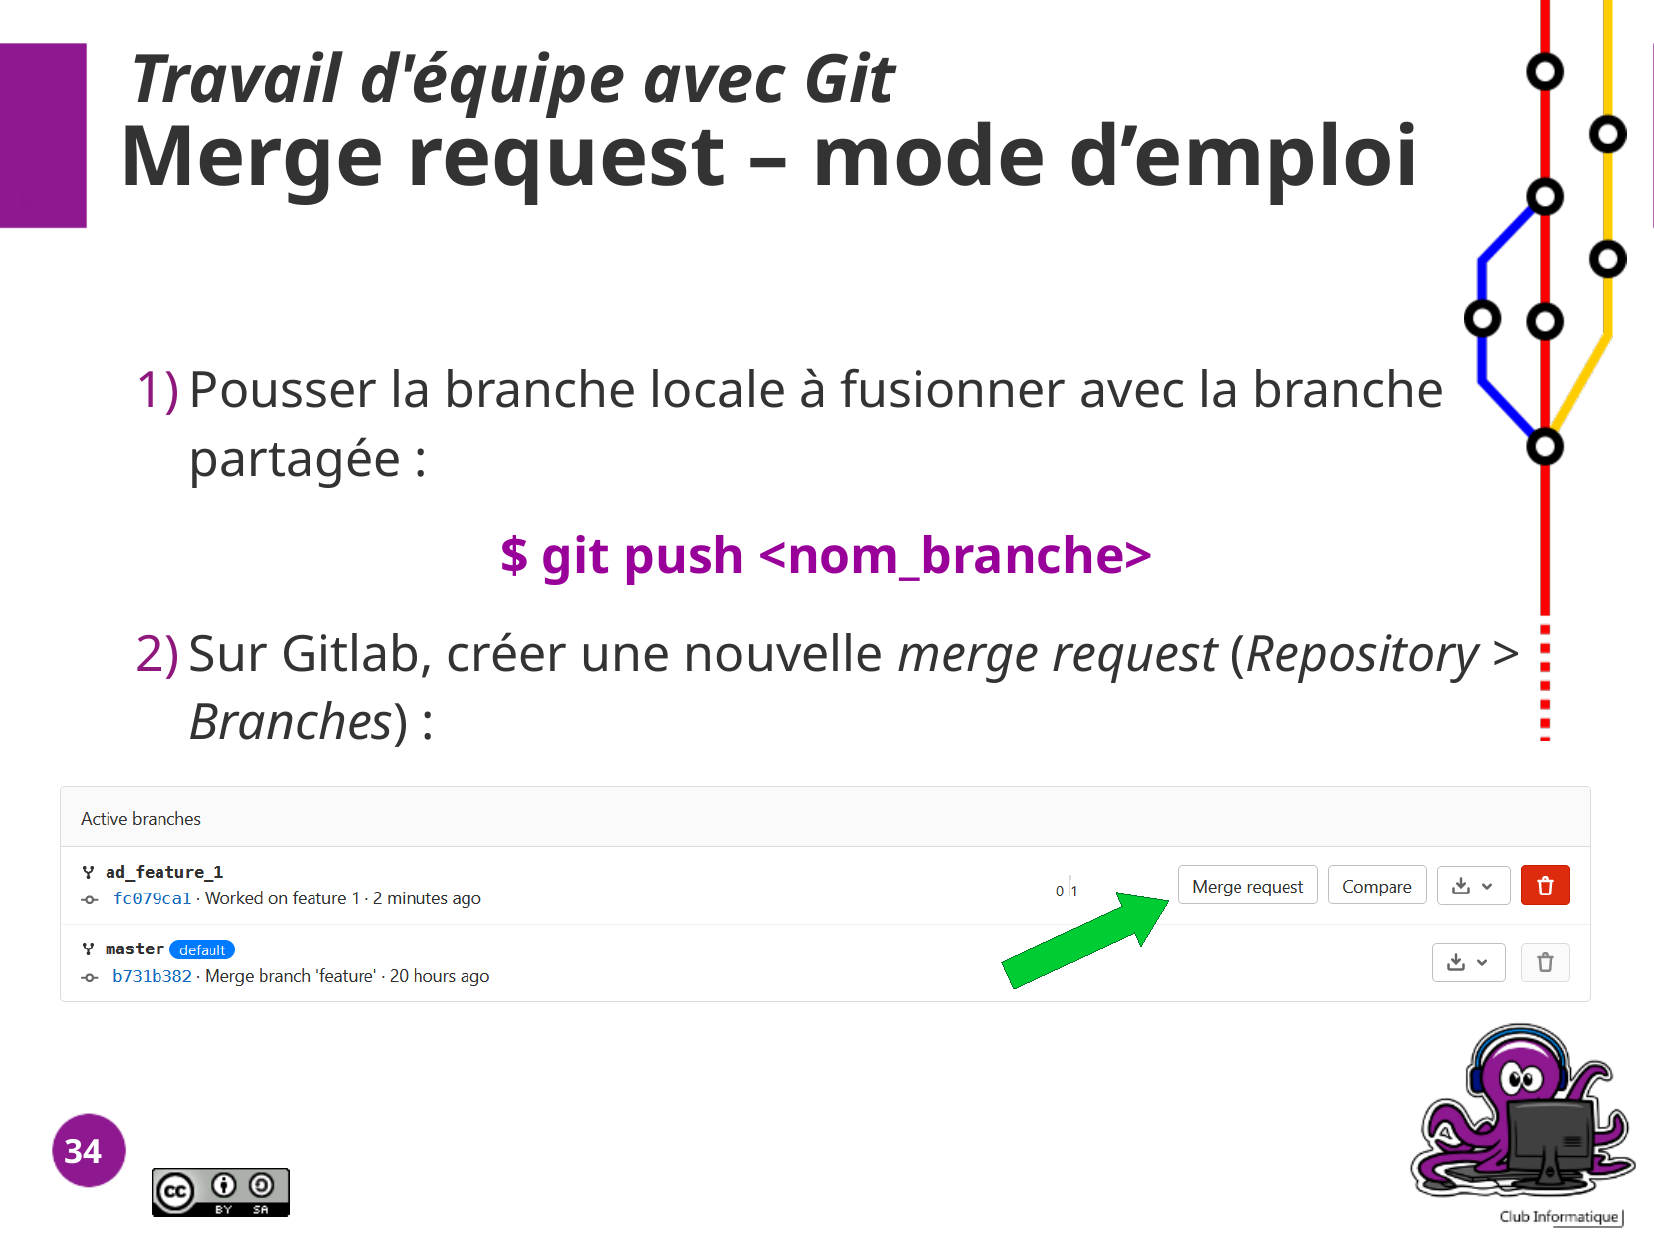

Travail d'équipe avec Git
Merge request – mode d’emploi
# Pousser la branche locale à fusionner avec la branche partagée :
$ git push <nom_branche>
Sur Gitlab, créer une nouvelle merge request (Repository > Branches) :
34